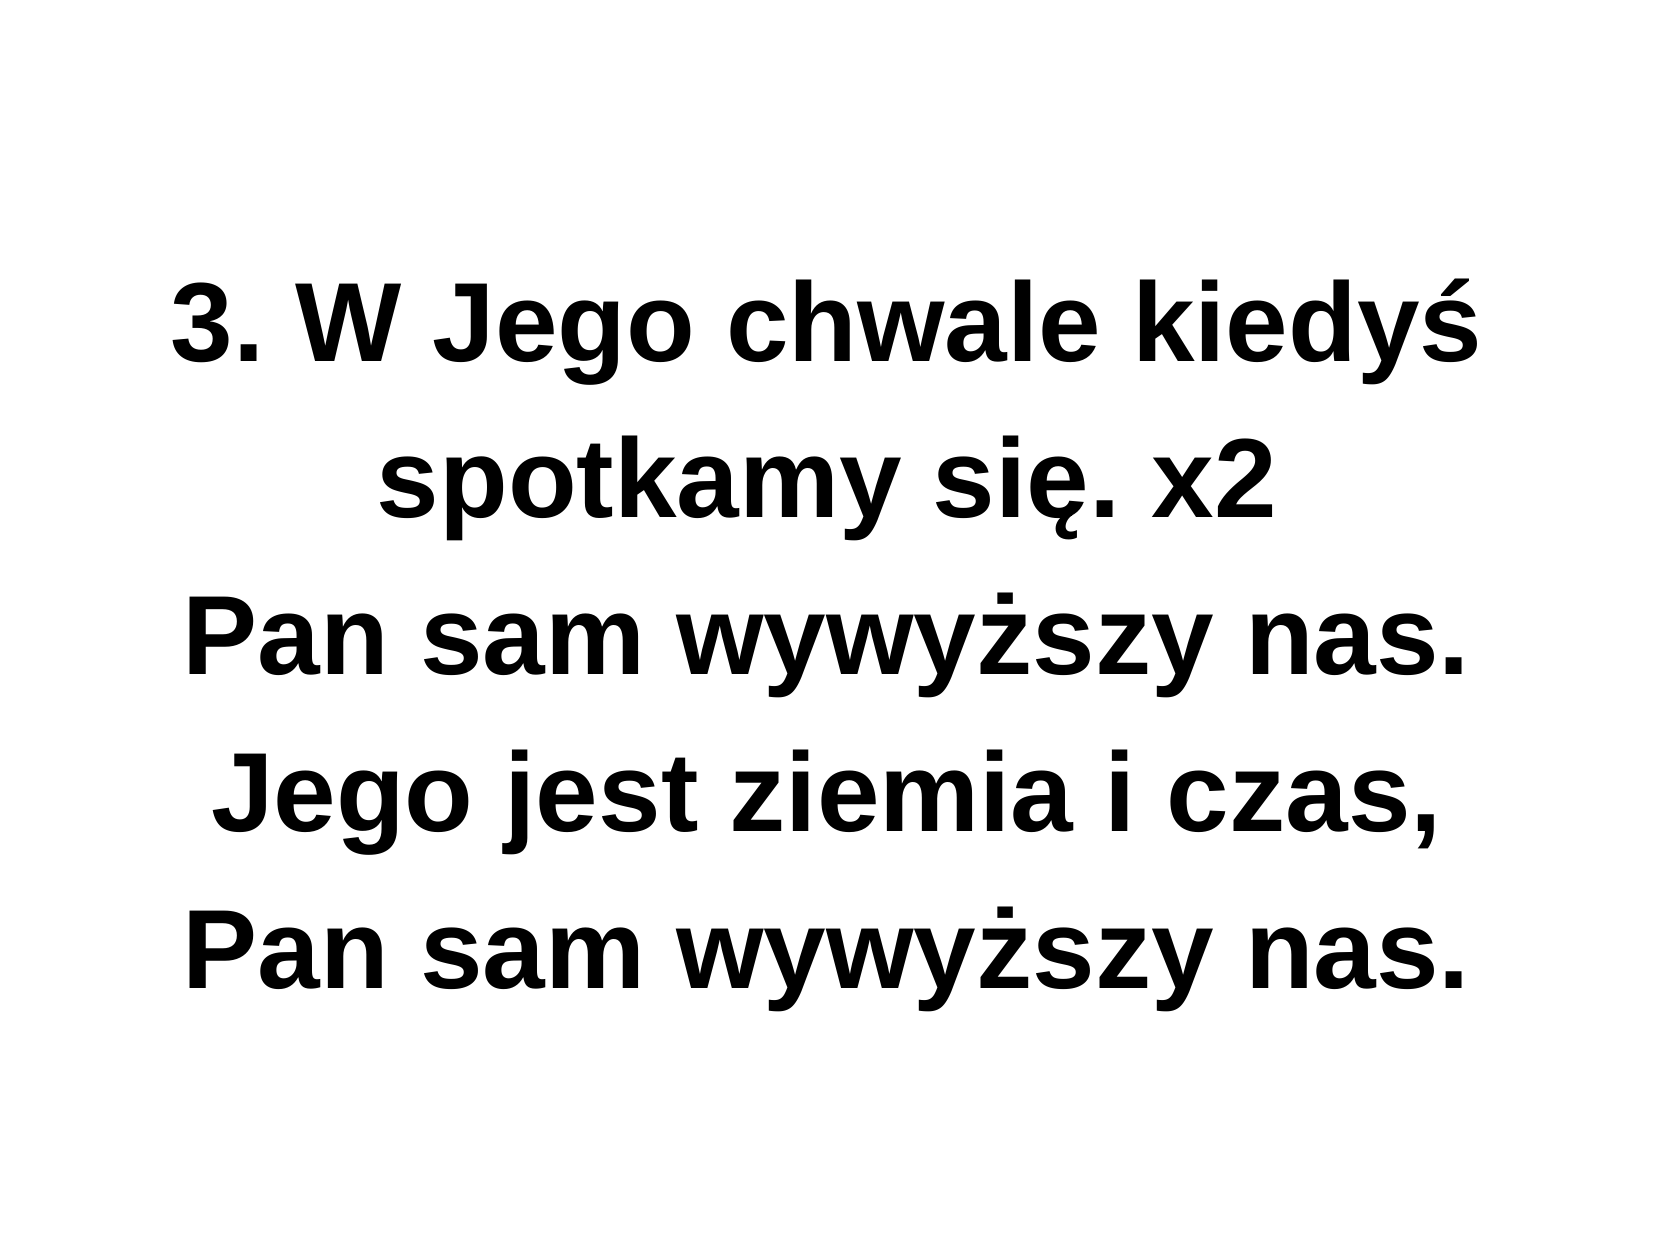

# 3. W Jego chwale kiedyś spotkamy się. x2
Pan sam wywyższy nas.
Jego jest ziemia i czas,
Pan sam wywyższy nas.